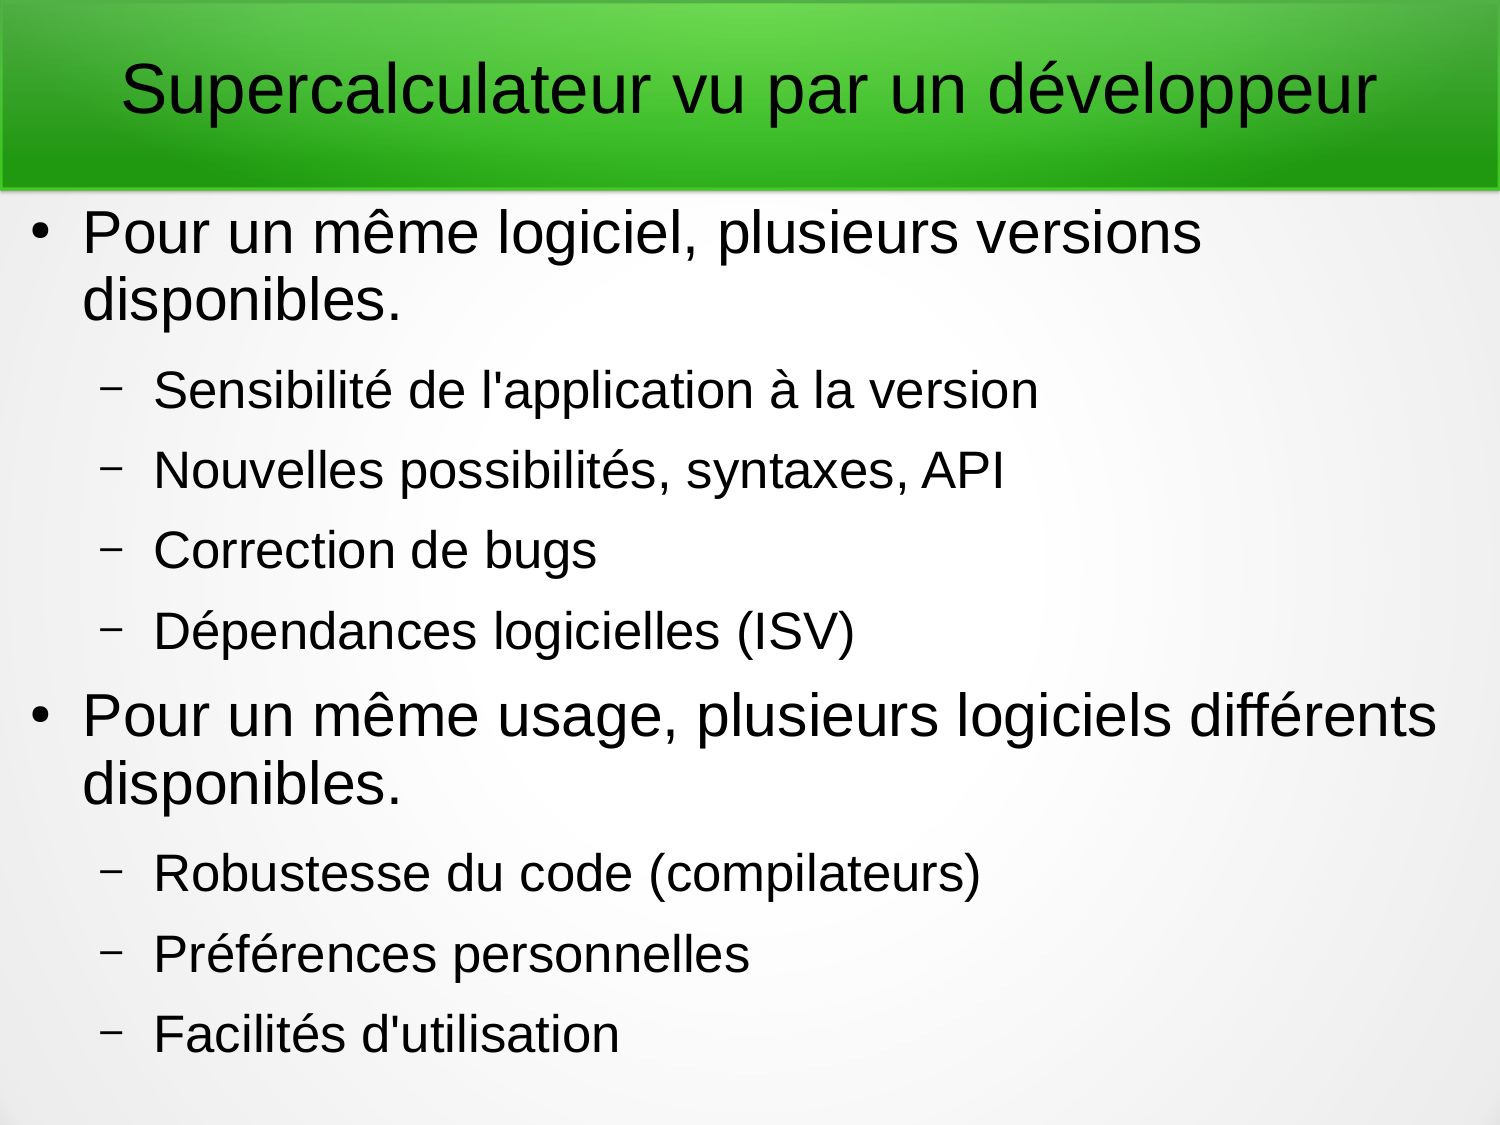

# Supercalculateur vu par un développeur
Pour un même logiciel, plusieurs versions disponibles.
Sensibilité de l'application à la version
Nouvelles possibilités, syntaxes, API
Correction de bugs
Dépendances logicielles (ISV)
Pour un même usage, plusieurs logiciels différents disponibles.
Robustesse du code (compilateurs)
Préférences personnelles
Facilités d'utilisation